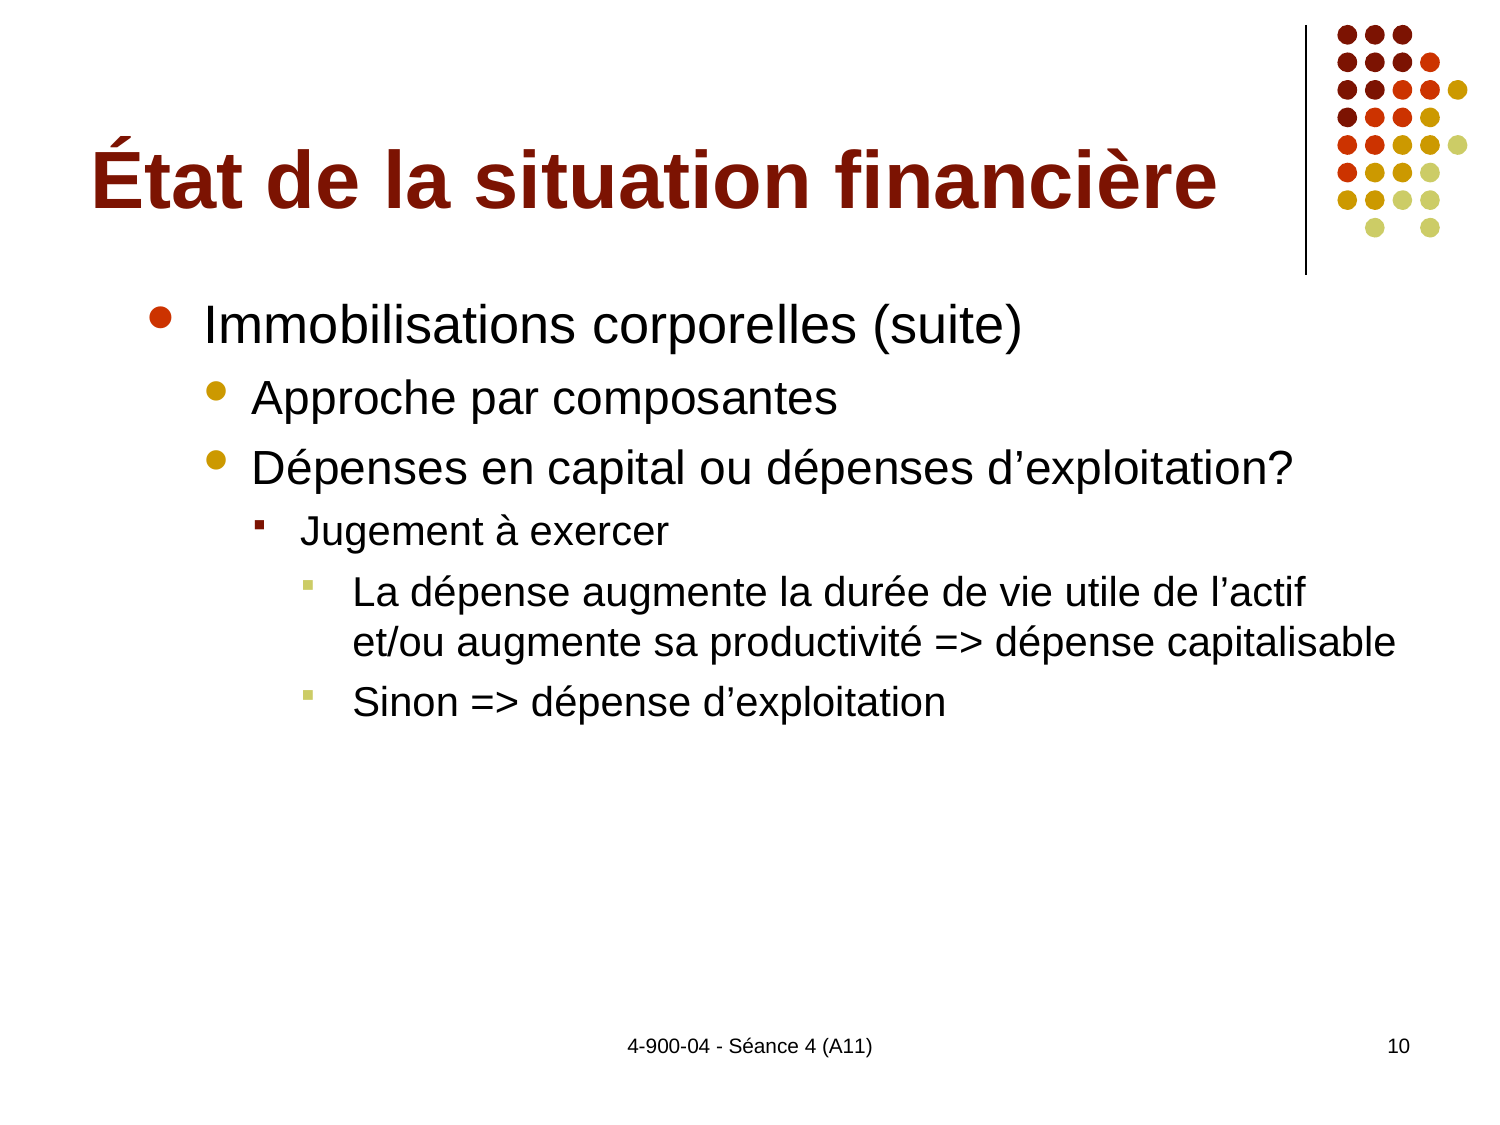

# État de la situation financière
Immobilisations corporelles (suite)
Approche par composantes
Dépenses en capital ou dépenses d’exploitation?
Jugement à exercer
La dépense augmente la durée de vie utile de l’actif et/ou augmente sa productivité => dépense capitalisable
Sinon => dépense d’exploitation
4-900-04 - Séance 4 (A11)